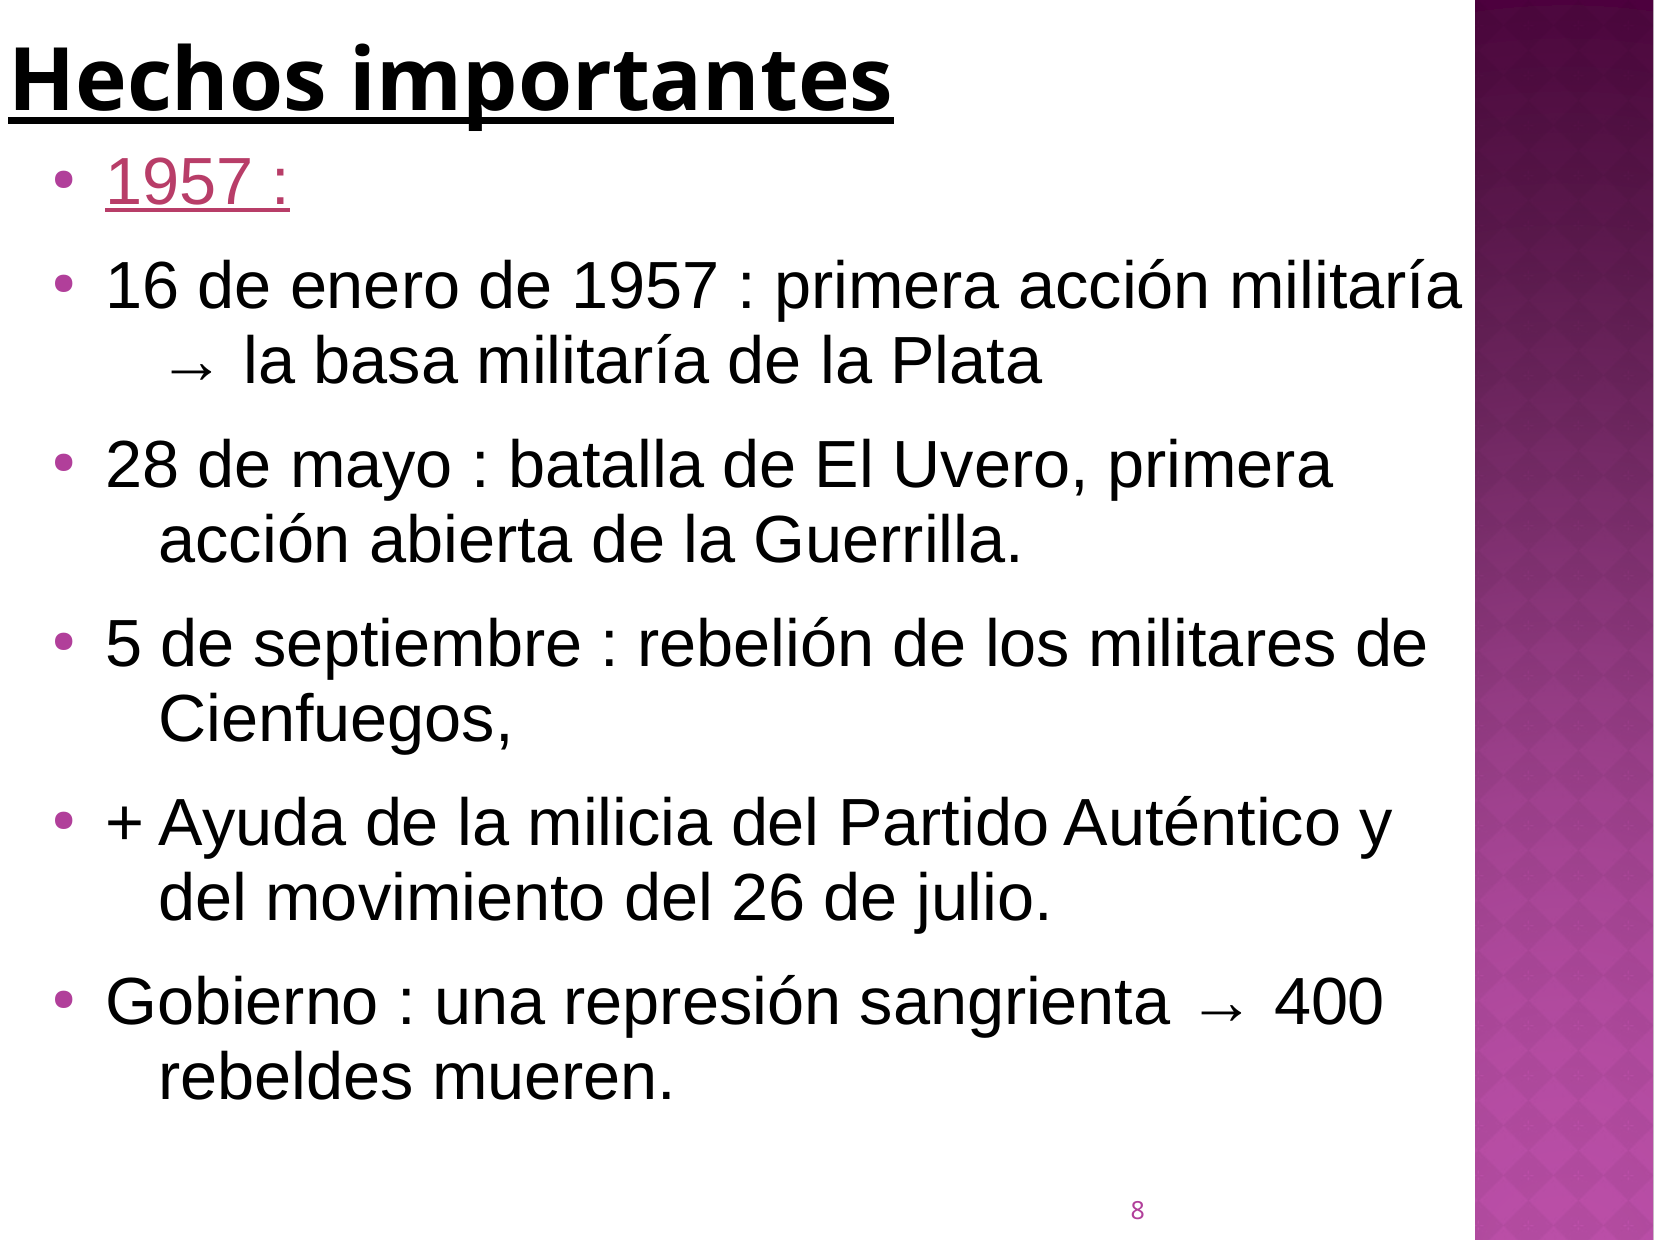

# Hechos importantes
1957 :
16 de enero de 1957 : primera acción militaría → la basa militaría de la Plata
28 de mayo : batalla de El Uvero, primera acción abierta de la Guerrilla.
5 de septiembre : rebelión de los militares de Cienfuegos,
+ Ayuda de la milicia del Partido Auténtico y del movimiento del 26 de julio.
Gobierno : una represión sangrienta → 400 rebeldes mueren.